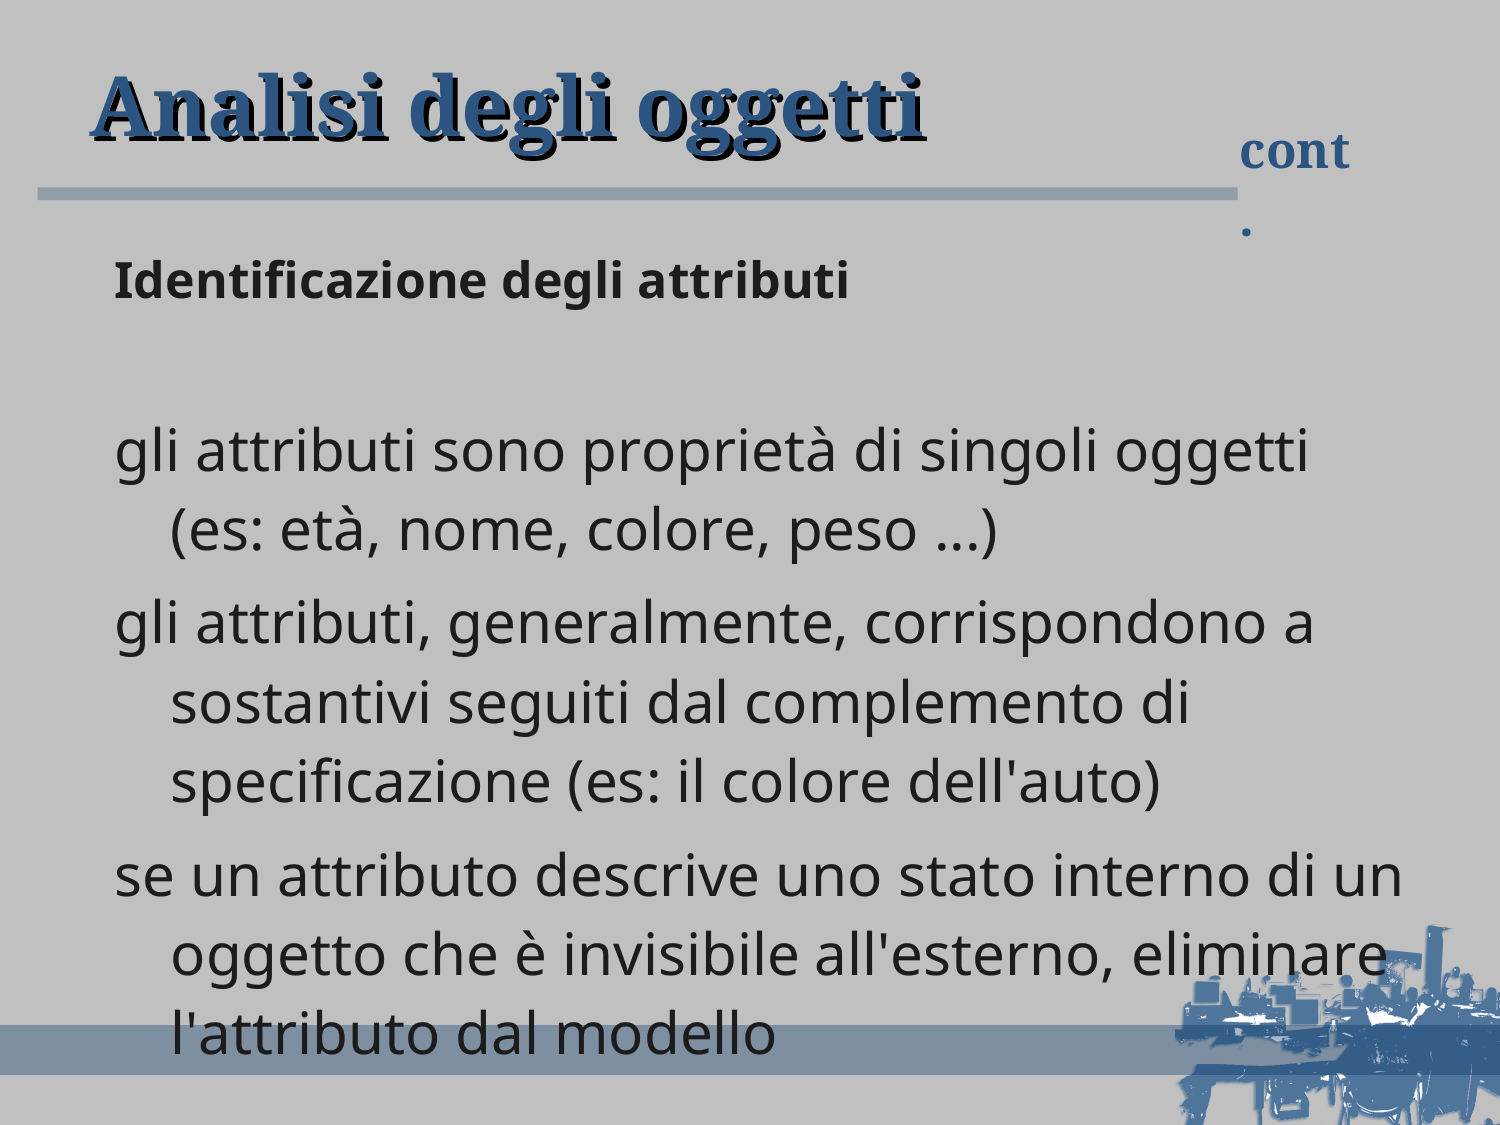

# Analisi degli oggetti
cont.
Identificazione degli attributi
gli attributi sono proprietà di singoli oggetti (es: età, nome, colore, peso ...)
gli attributi, generalmente, corrispondono a sostantivi seguiti dal complemento di specificazione (es: il colore dell'auto)
se un attributo descrive uno stato interno di un oggetto che è invisibile all'esterno, eliminare l'attributo dal modello